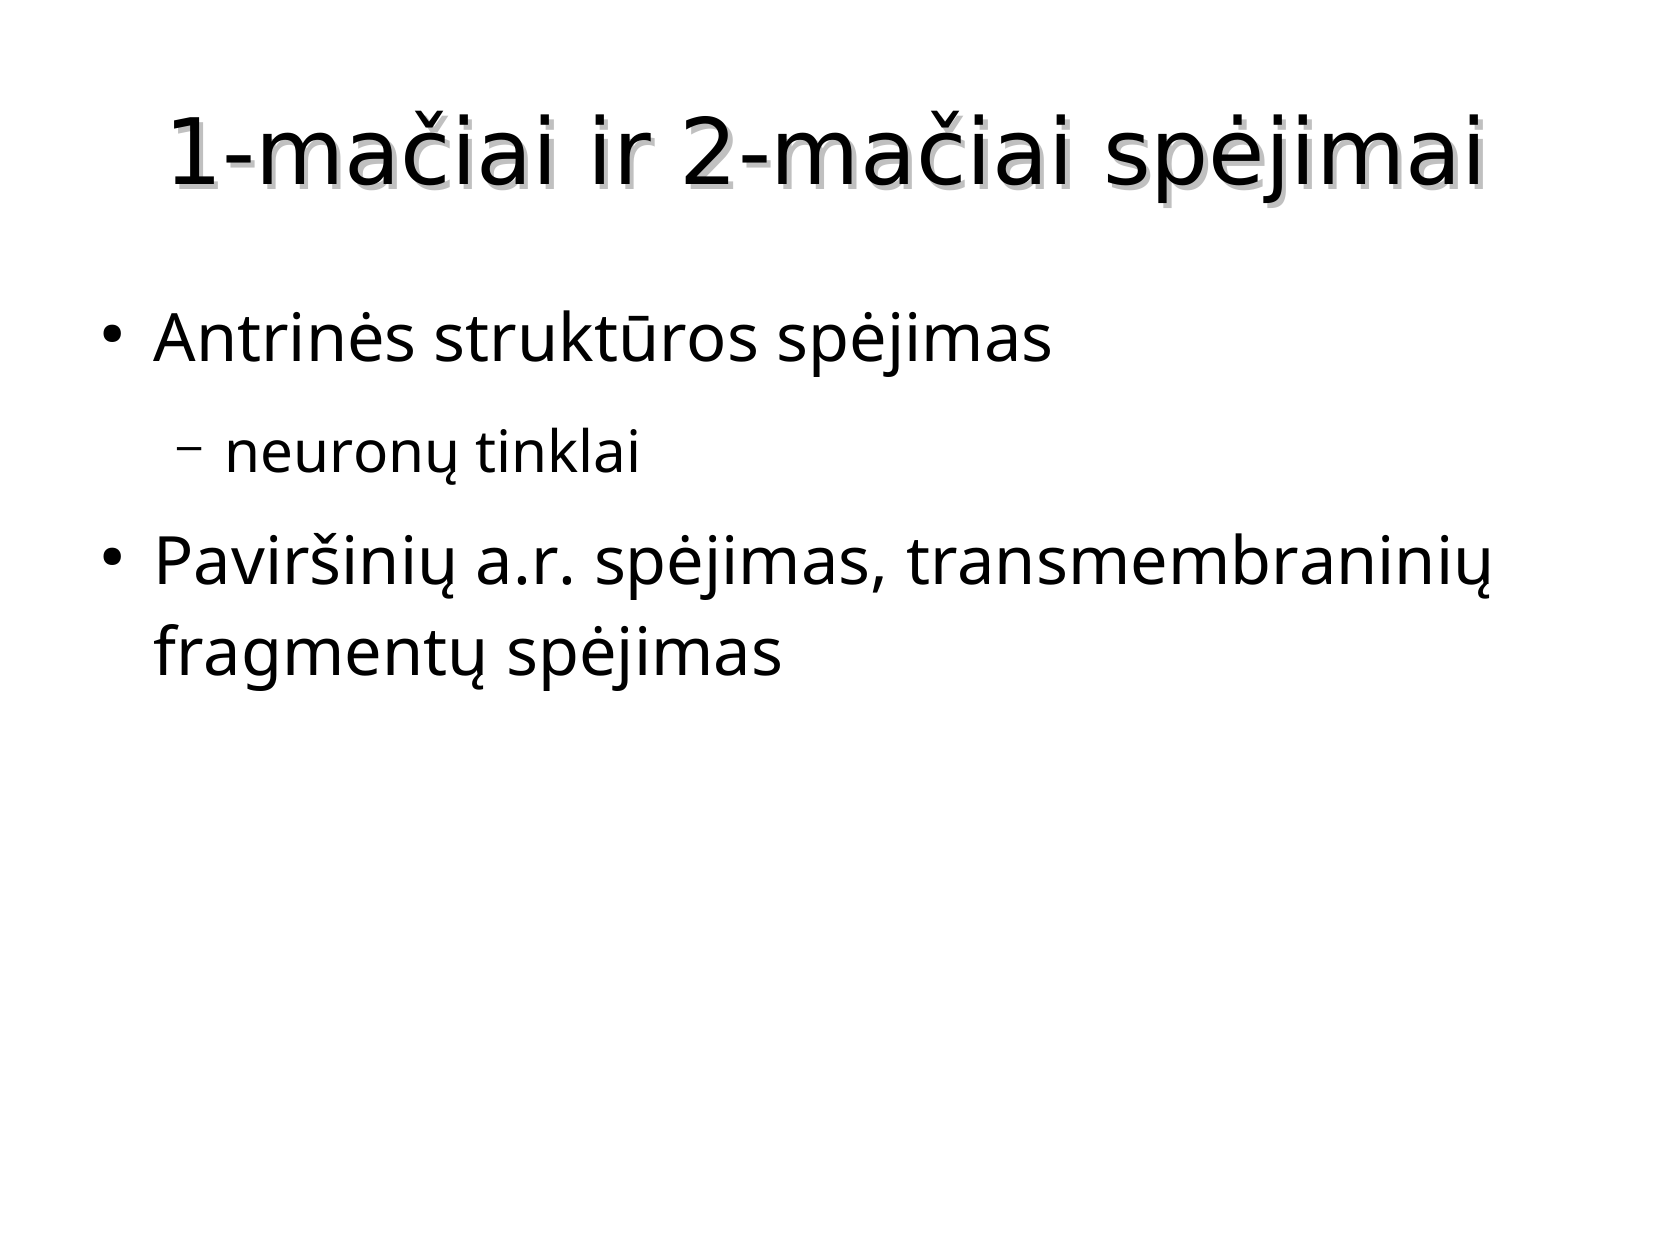

# 1-mačiai ir 2-mačiai spėjimai
Antrinės struktūros spėjimas
neuronų tinklai
Paviršinių a.r. spėjimas, transmembraninių fragmentų spėjimas